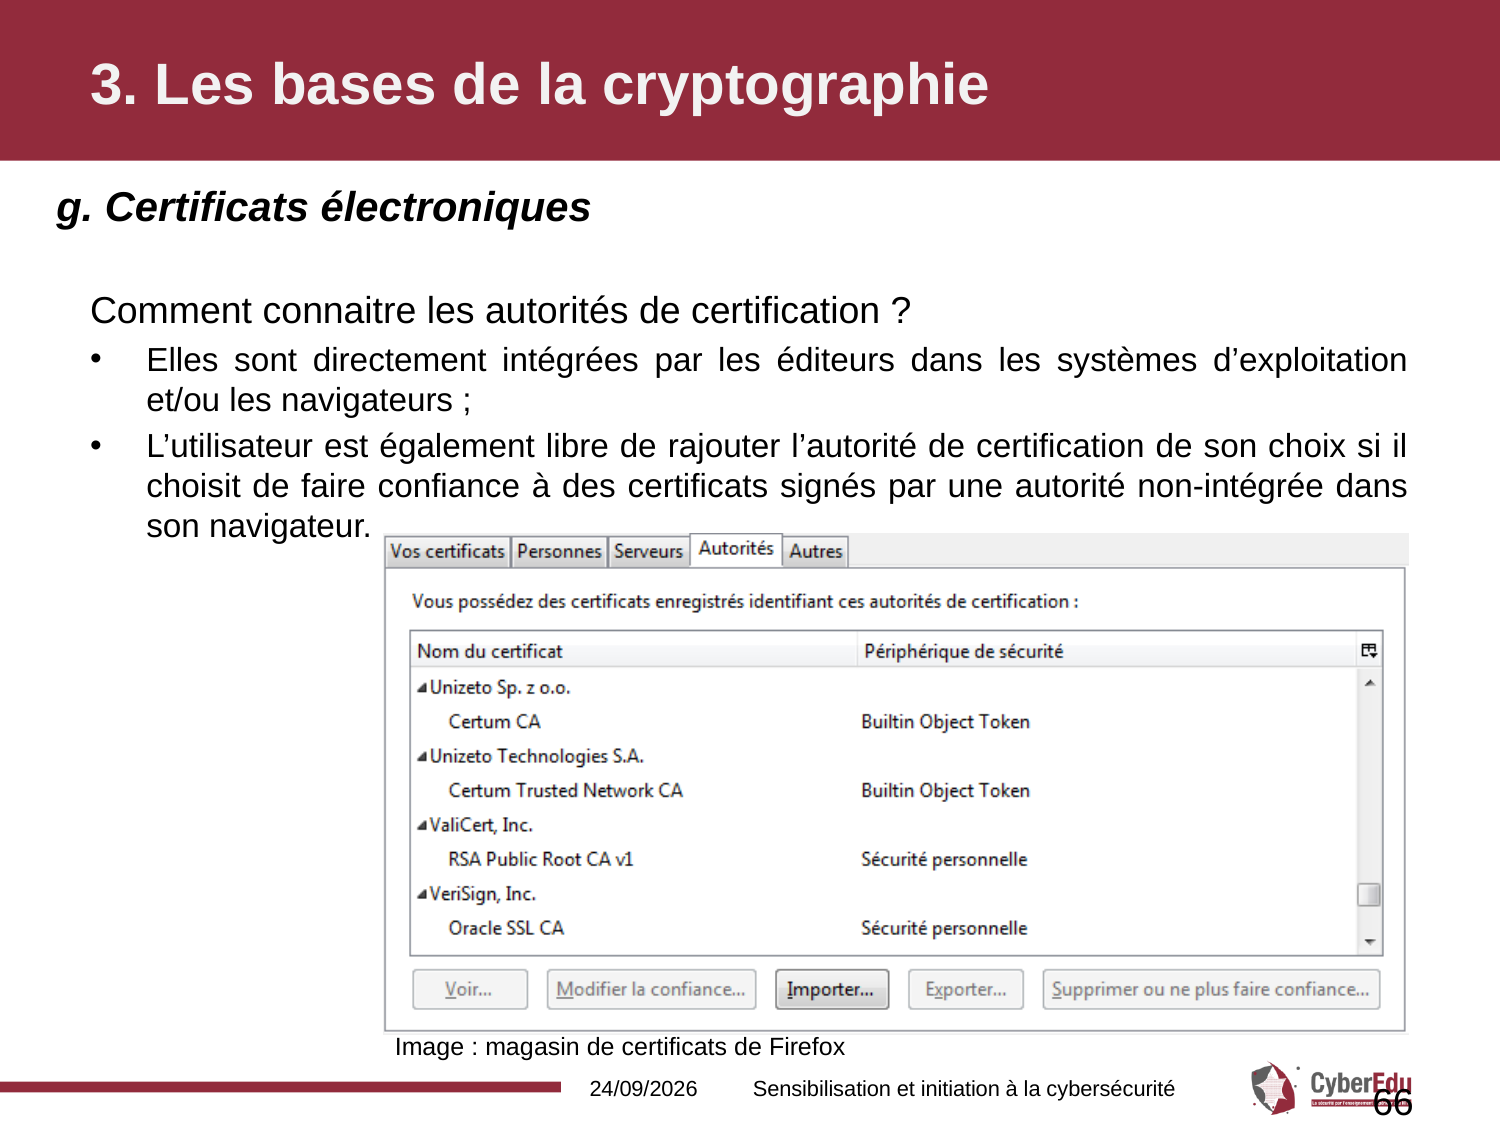

# 3. Les bases de la cryptographie
g. Certificats électroniques
Comment connaitre les autorités de certification ?
Elles sont directement intégrées par les éditeurs dans les systèmes d’exploitation et/ou les navigateurs ;
L’utilisateur est également libre de rajouter l’autorité de certification de son choix si il choisit de faire confiance à des certificats signés par une autorité non-intégrée dans son navigateur.
Image : magasin de certificats de Firefox
Sensibilisation et initiation à la cybersécurité